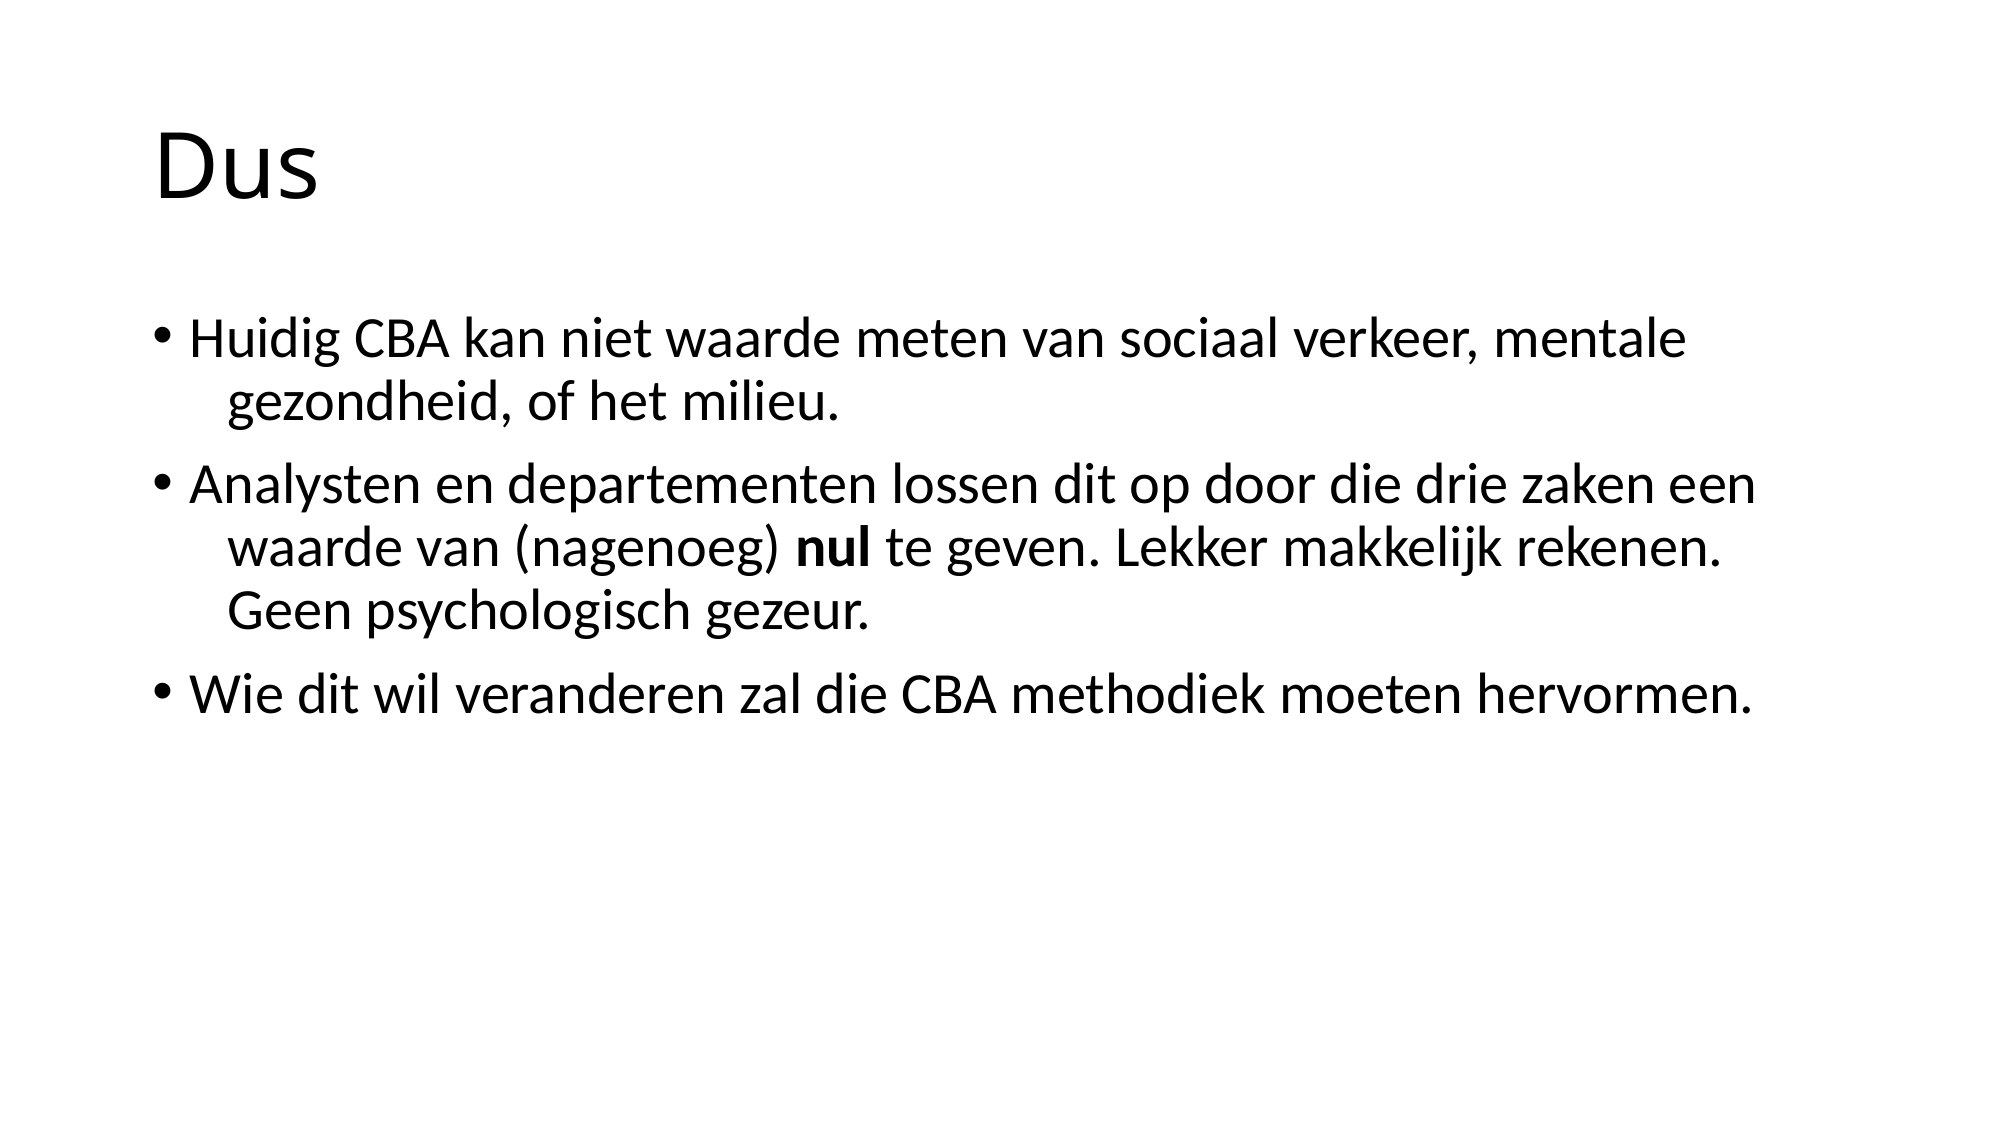

# Dus
Huidig CBA kan niet waarde meten van sociaal verkeer, mentale gezondheid, of het milieu.
Analysten en departementen lossen dit op door die drie zaken een waarde van (nagenoeg) nul te geven. Lekker makkelijk rekenen. Geen psychologisch gezeur.
Wie dit wil veranderen zal die CBA methodiek moeten hervormen.